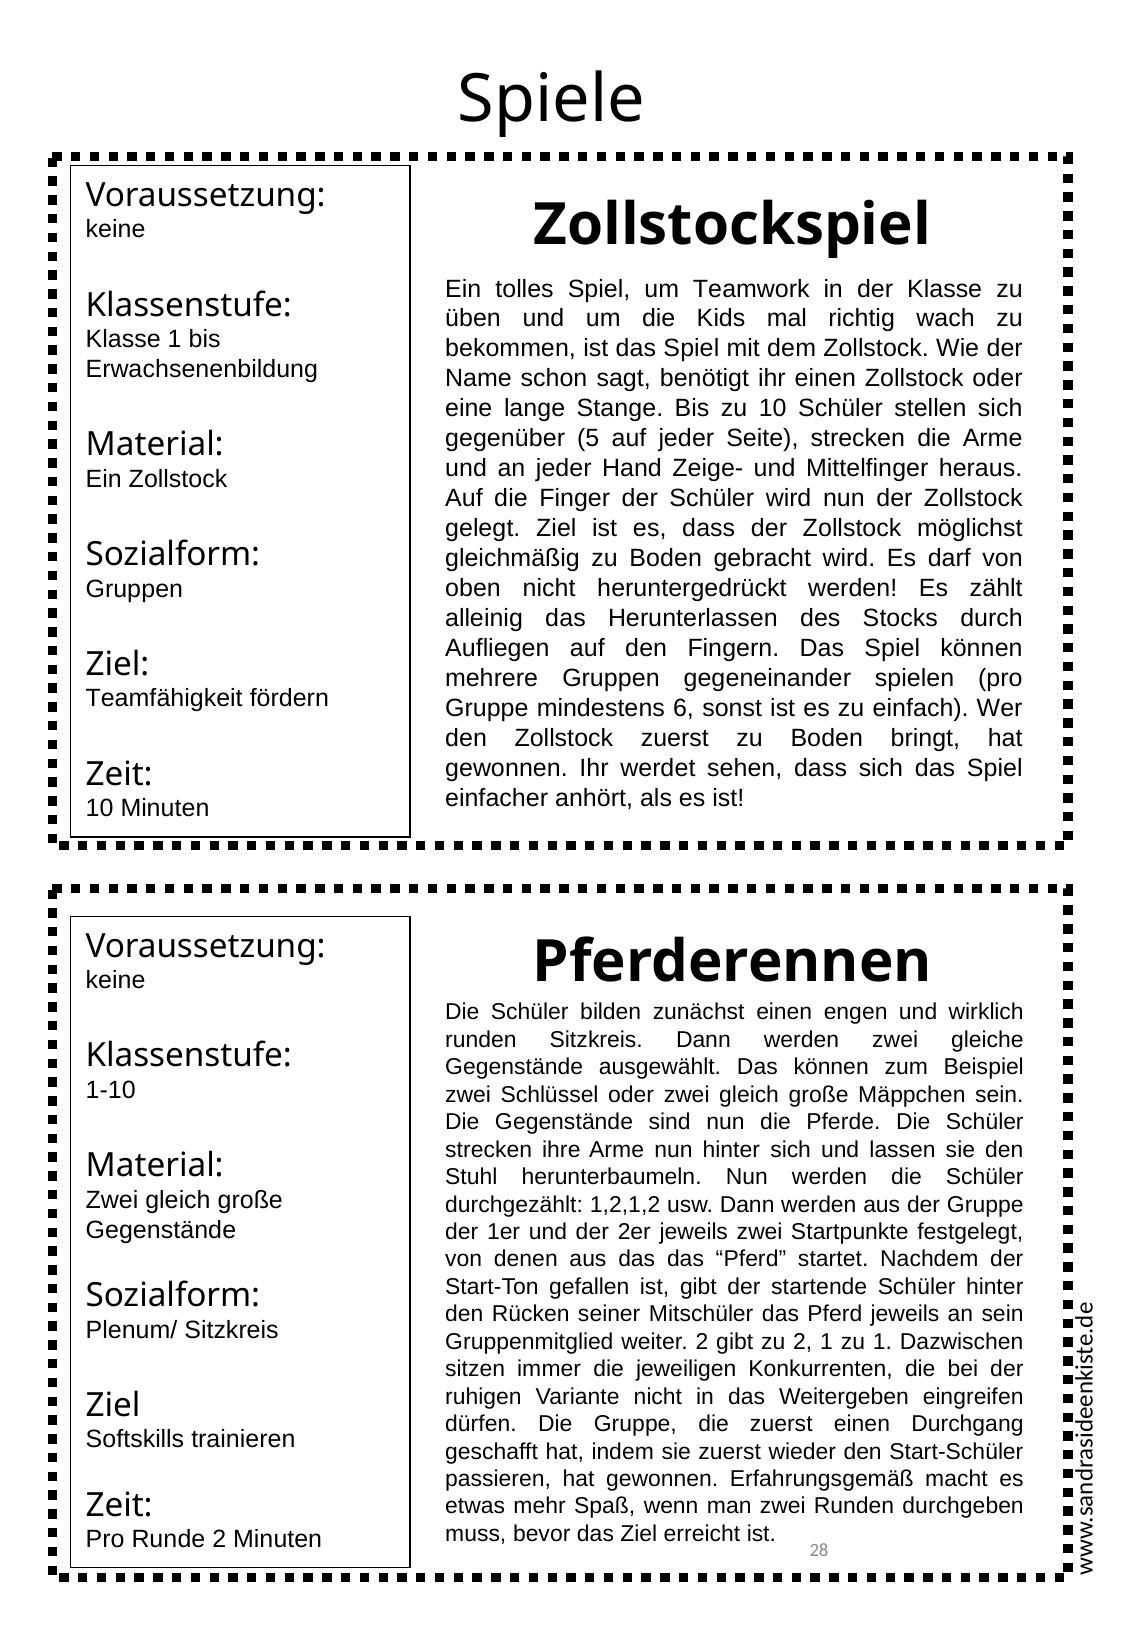

Spiele
Voraussetzung:
keine
Klassenstufe:
Klasse 1 bis Erwachsenenbildung
Material:
Ein Zollstock
Sozialform:
Gruppen
Ziel:
Teamfähigkeit fördern
Zeit:
10 Minuten
Zollstockspiel
Ein tolles Spiel, um Teamwork in der Klasse zu üben und um die Kids mal richtig wach zu bekommen, ist das Spiel mit dem Zollstock. Wie der Name schon sagt, benötigt ihr einen Zollstock oder eine lange Stange. Bis zu 10 Schüler stellen sich gegenüber (5 auf jeder Seite), strecken die Arme und an jeder Hand Zeige- und Mittelfinger heraus. Auf die Finger der Schüler wird nun der Zollstock gelegt. Ziel ist es, dass der Zollstock möglichst gleichmäßig zu Boden gebracht wird. Es darf von oben nicht heruntergedrückt werden! Es zählt alleinig das Herunterlassen des Stocks durch Aufliegen auf den Fingern. Das Spiel können mehrere Gruppen gegeneinander spielen (pro Gruppe mindestens 6, sonst ist es zu einfach). Wer den Zollstock zuerst zu Boden bringt, hat gewonnen. Ihr werdet sehen, dass sich das Spiel einfacher anhört, als es ist!
Pferderennen
Voraussetzung:
keine
Klassenstufe:
1-10
Material:
Zwei gleich große Gegenstände
Sozialform:
Plenum/ Sitzkreis
Ziel
Softskills trainieren
Zeit:
Pro Runde 2 Minuten
Die Schüler bilden zunächst einen engen und wirklich runden Sitzkreis. Dann werden zwei gleiche Gegenstände ausgewählt. Das können zum Beispiel zwei Schlüssel oder zwei gleich große Mäppchen sein. Die Gegenstände sind nun die Pferde. Die Schüler strecken ihre Arme nun hinter sich und lassen sie den Stuhl herunterbaumeln. Nun werden die Schüler durchgezählt: 1,2,1,2 usw. Dann werden aus der Gruppe der 1er und der 2er jeweils zwei Startpunkte festgelegt, von denen aus das das “Pferd” startet. Nachdem der Start-Ton gefallen ist, gibt der startende Schüler hinter den Rücken seiner Mitschüler das Pferd jeweils an sein Gruppenmitglied weiter. 2 gibt zu 2, 1 zu 1. Dazwischen sitzen immer die jeweiligen Konkurrenten, die bei der ruhigen Variante nicht in das Weitergeben eingreifen dürfen. Die Gruppe, die zuerst einen Durchgang geschafft hat, indem sie zuerst wieder den Start-Schüler passieren, hat gewonnen. Erfahrungsgemäß macht es etwas mehr Spaß, wenn man zwei Runden durchgeben muss, bevor das Ziel erreicht ist.
www.sandrasideenkiste.de